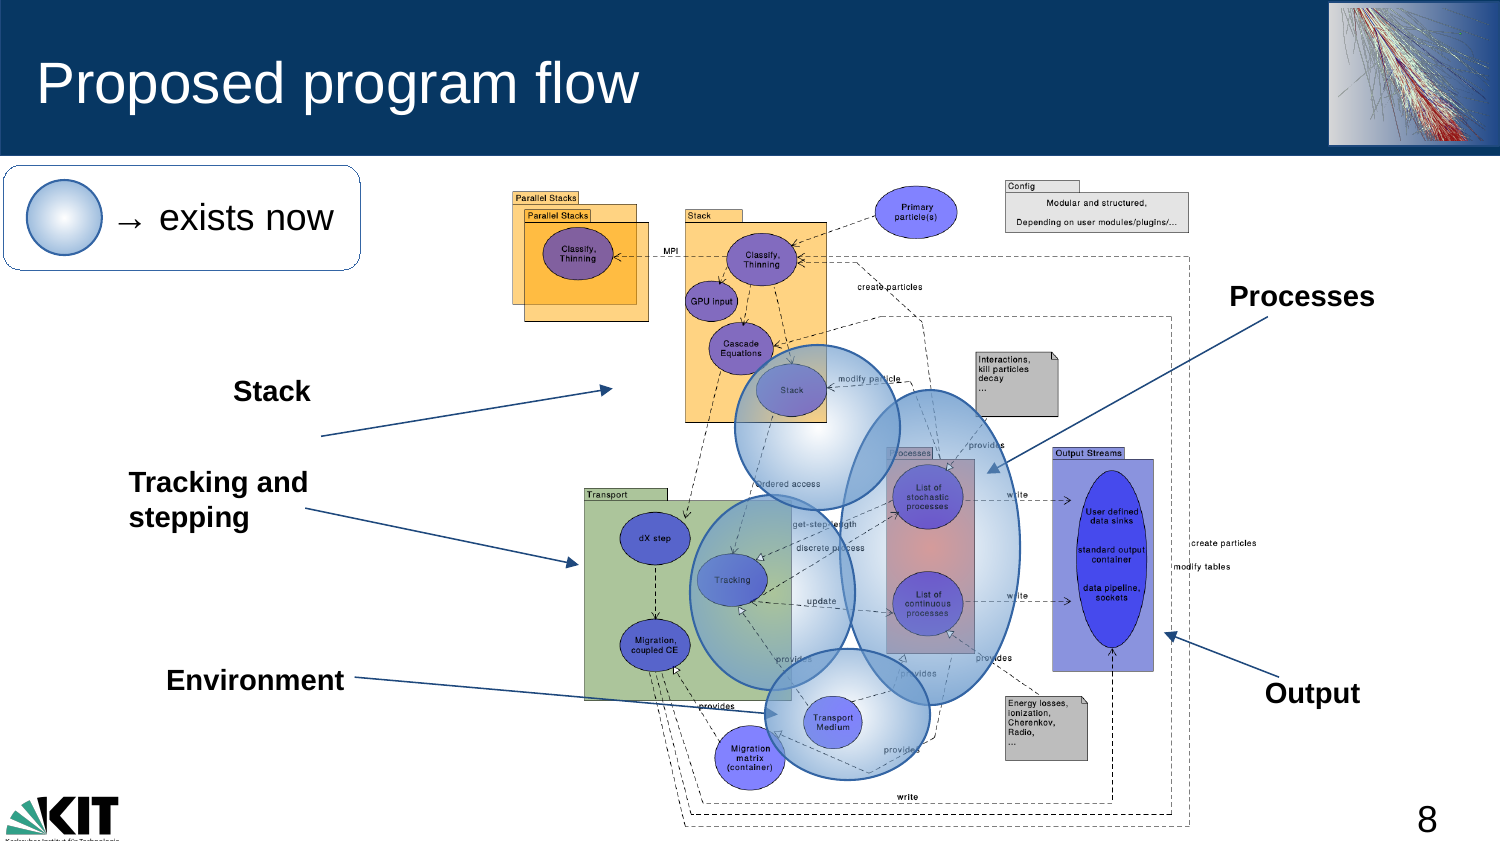

Proposed program flow
→ exists now
Processes
Stack
Tracking and stepping
Environment
Output